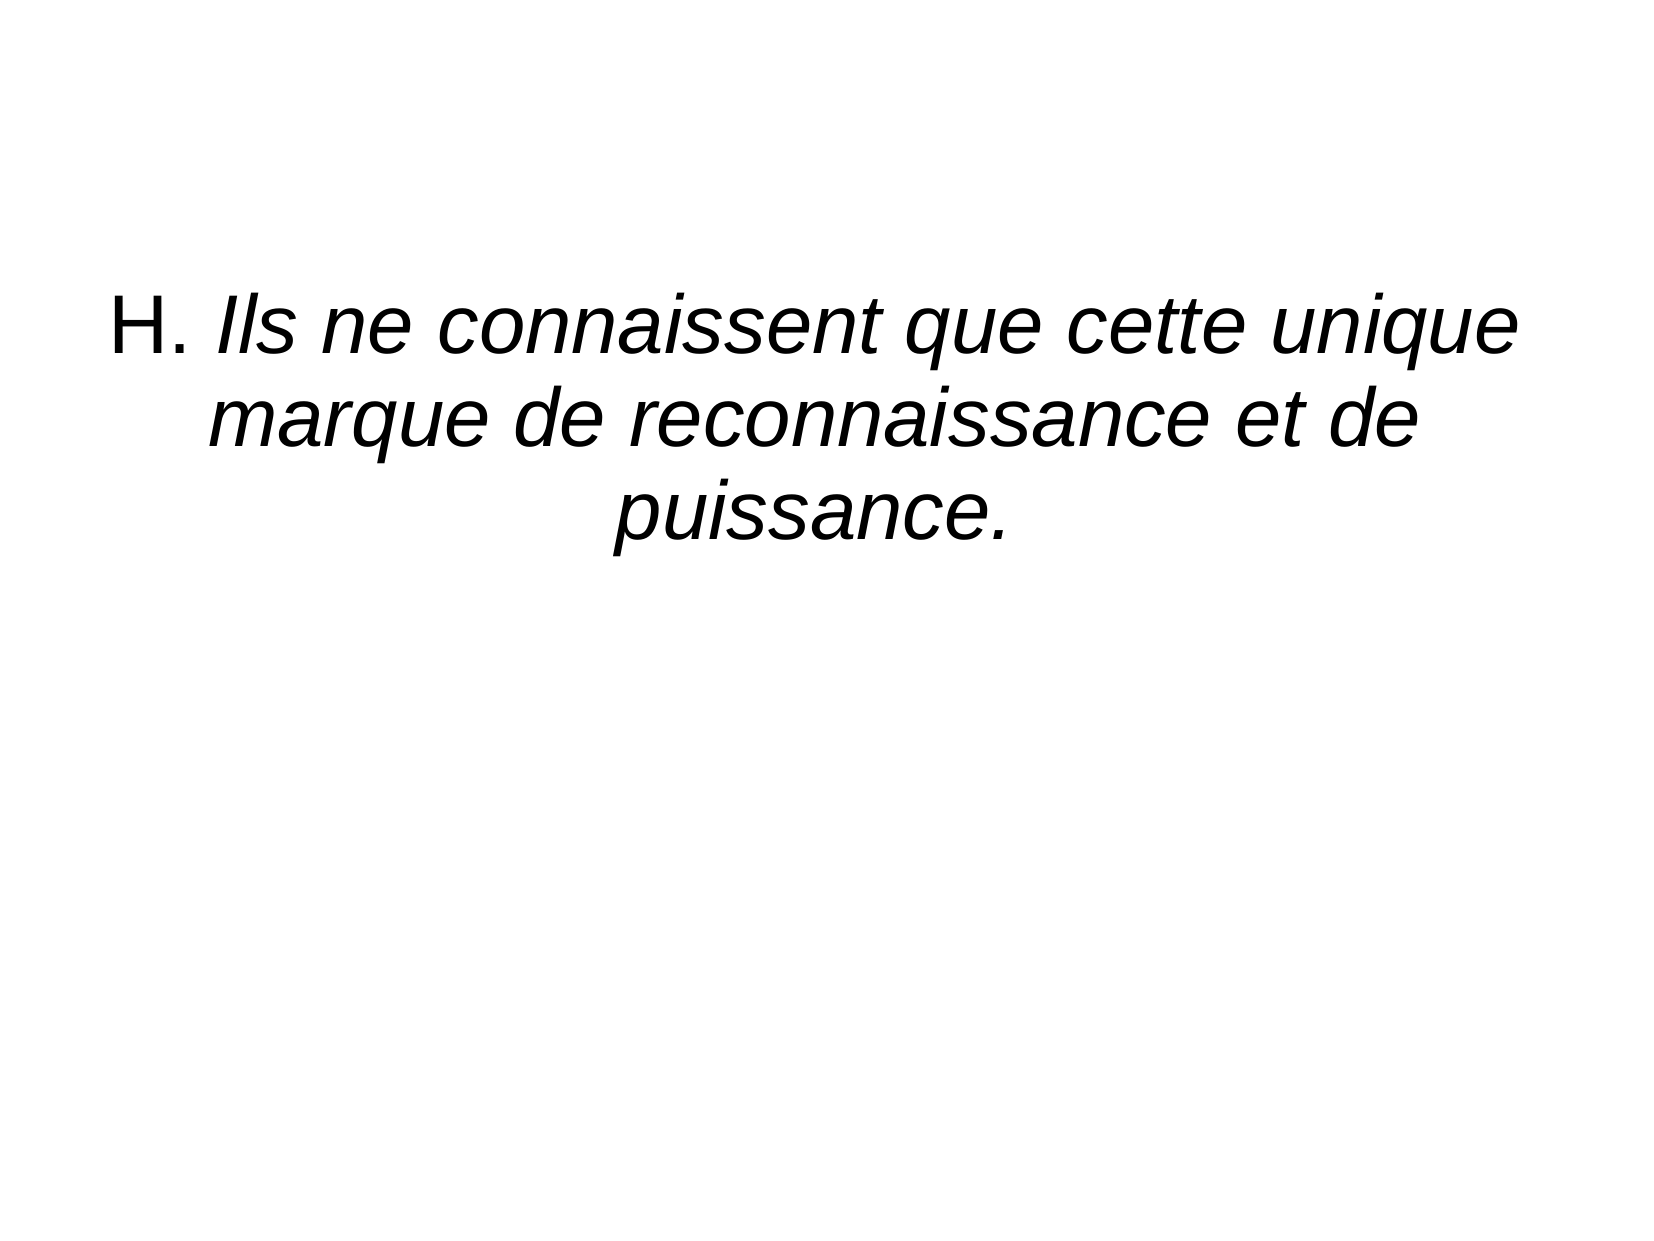

# H. Ils ne connaissent que cette unique marque de reconnaissance et de puissance.